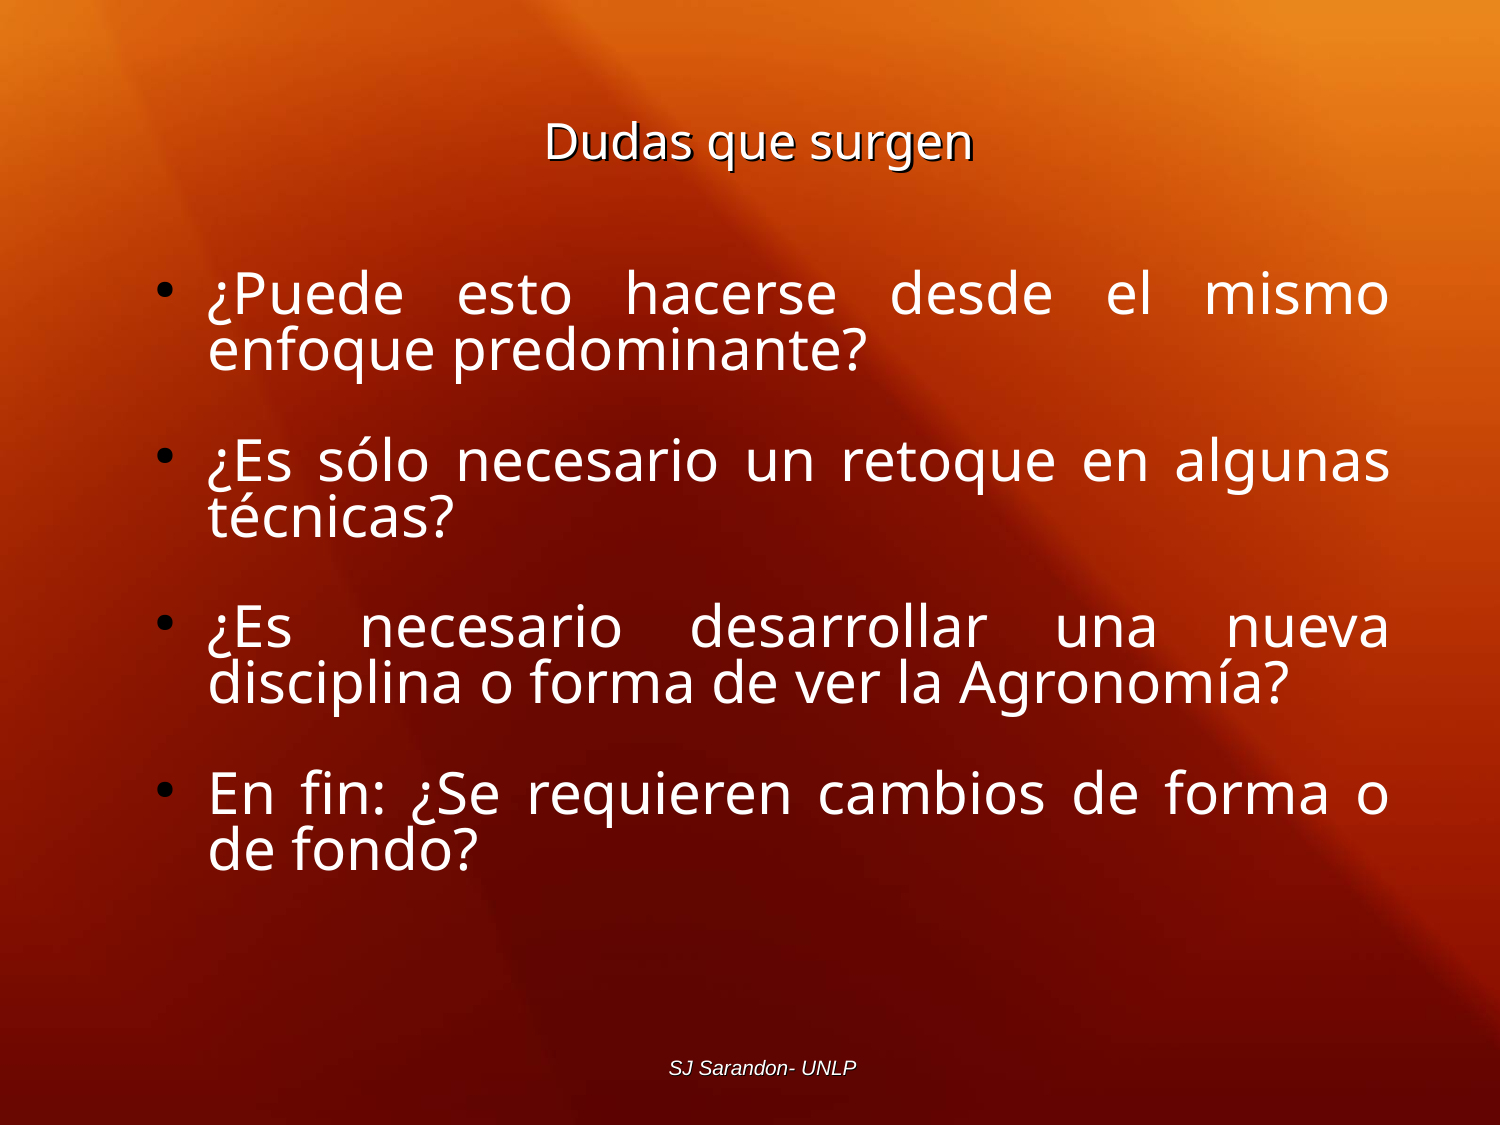

# Dudas que surgen
¿Puede esto hacerse desde el mismo enfoque predominante?
¿Es sólo necesario un retoque en algunas técnicas?
¿Es necesario desarrollar una nueva disciplina o forma de ver la Agronomía?
En fin: ¿Se requieren cambios de forma o de fondo?
SJ Sarandon- UNLP